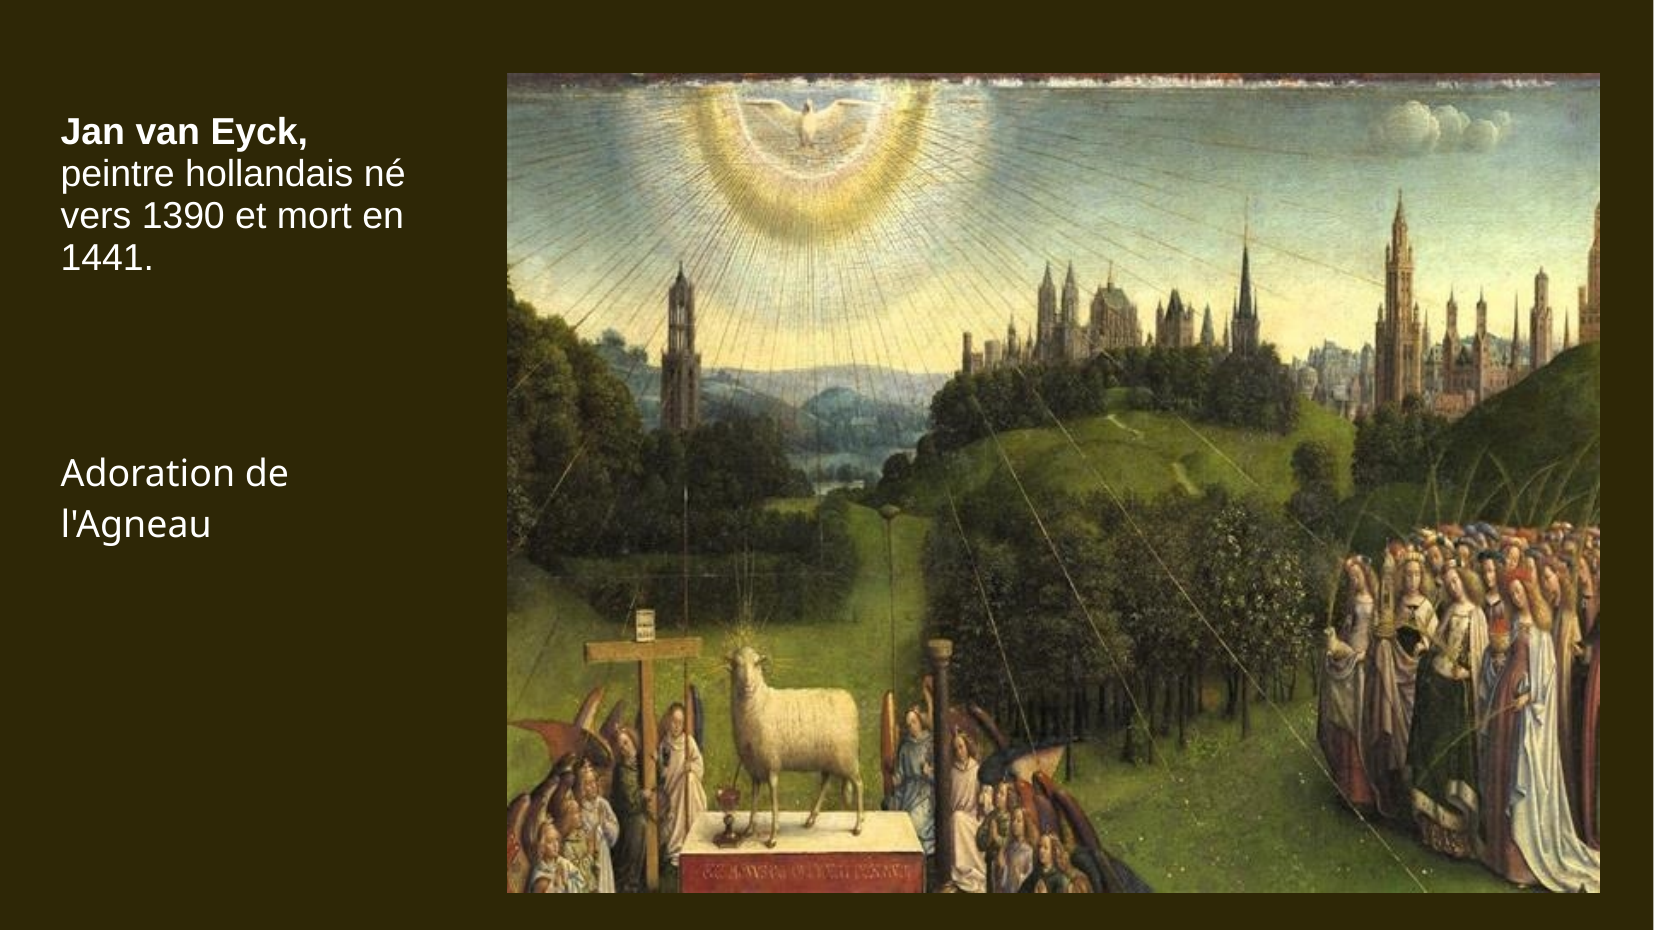

Jan van Eyck, peintre hollandais né vers 1390 et mort en 1441.
Adoration de l'Agneau